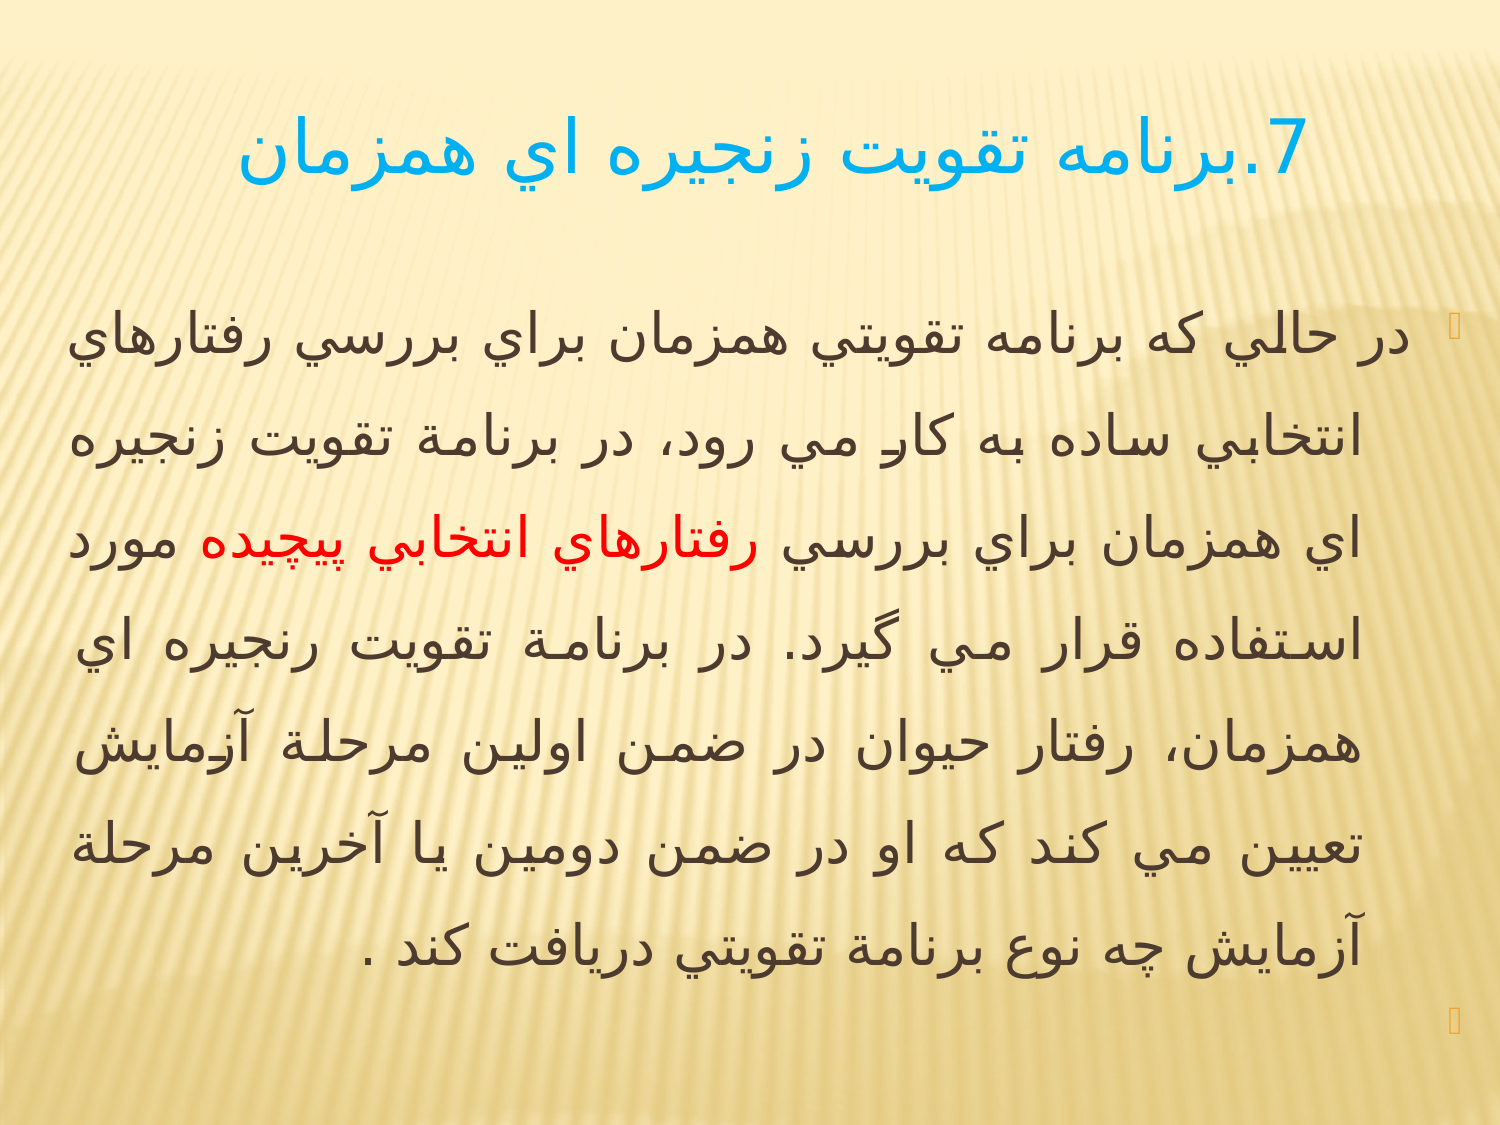

# 7.برنامه تقويت زنجيره اي همزمان
در حالي كه برنامه تقويتي همزمان براي بررسي رفتارهاي انتخابي ساده به كار مي رود، در برنامة تقويت زنجيره اي همزمان براي بررسي رفتارهاي انتخابي پيچيده مورد استفاده قرار مي گيرد. در برنامة تقويت رنجيره اي همزمان، رفتار حيوان در ضمن اولين مرحلة آزمايش تعيين مي كند كه او در ضمن دومين يا آخرين مرحلة آزمايش چه نوع برنامة تقويتي دريافت كند .